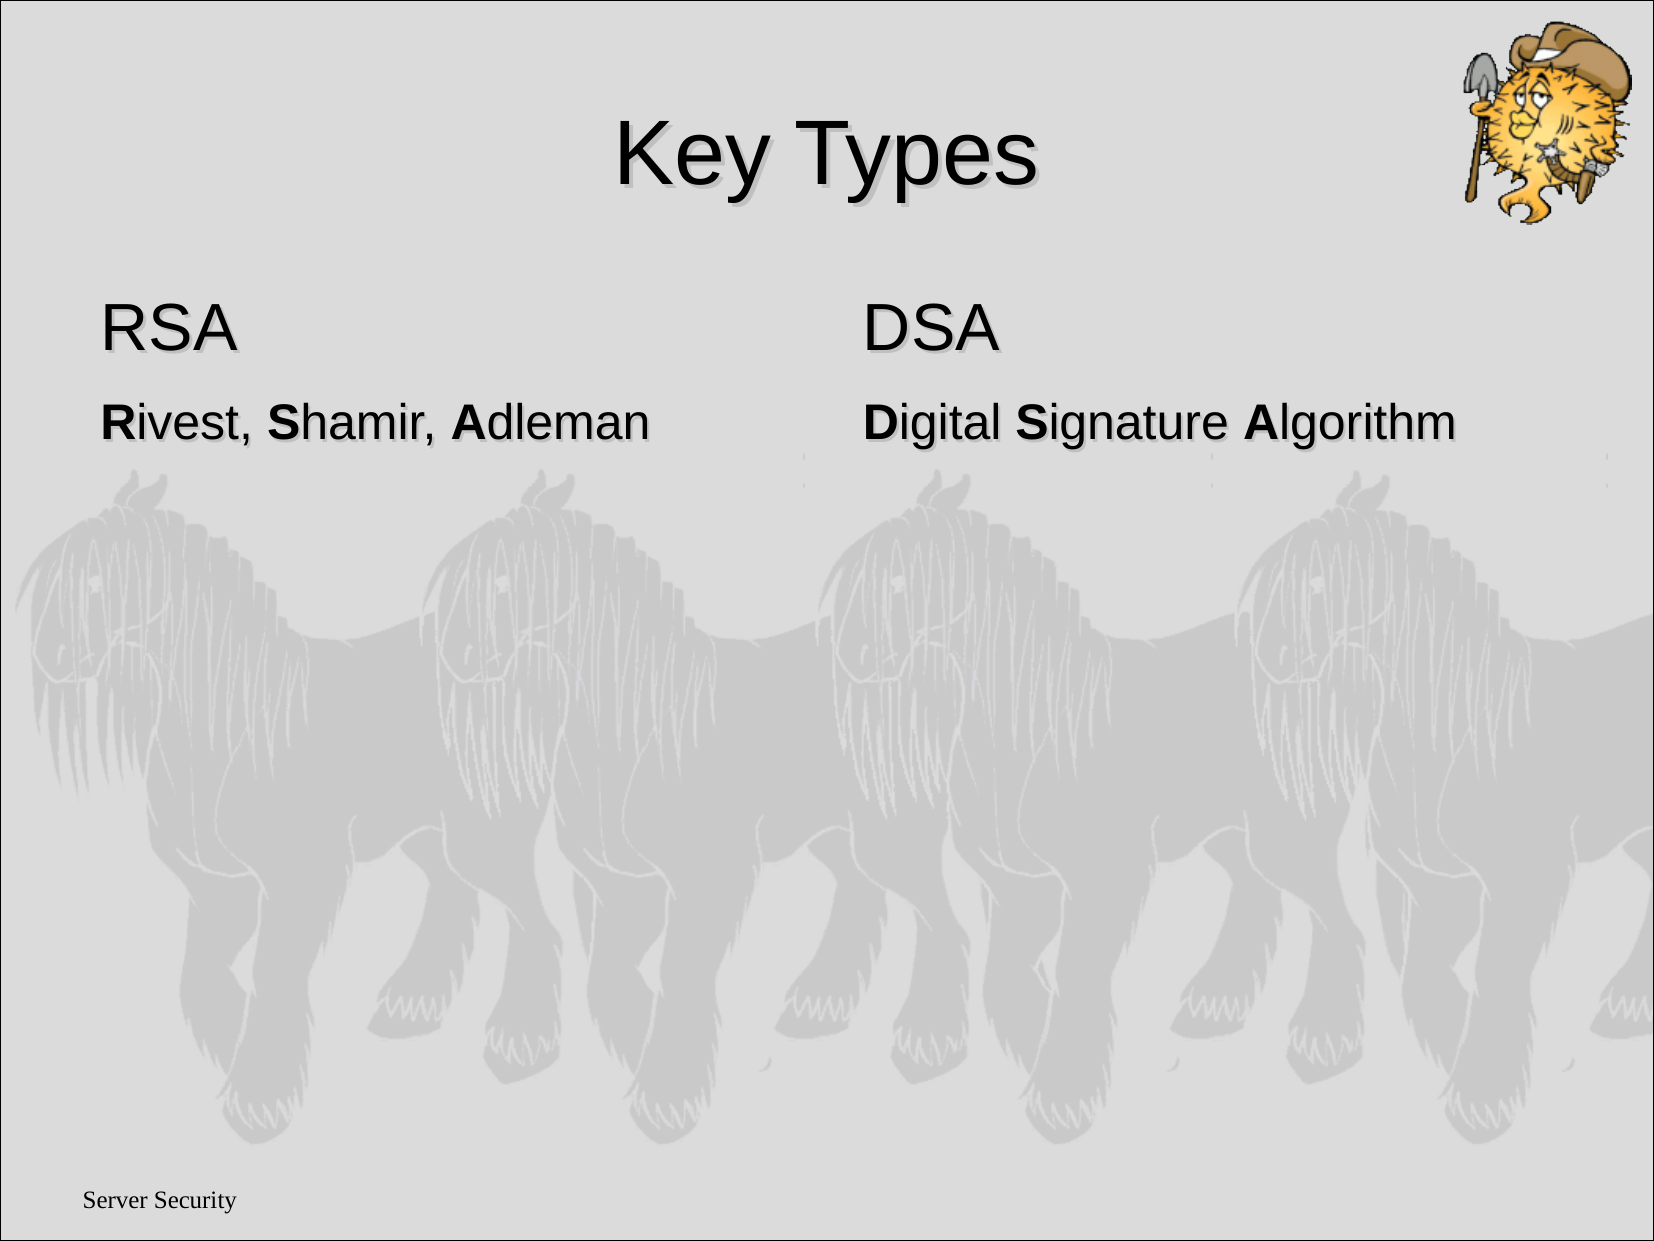

# Key Types
RSA
Rivest, Shamir, Adleman
DSA
Digital Signature Algorithm